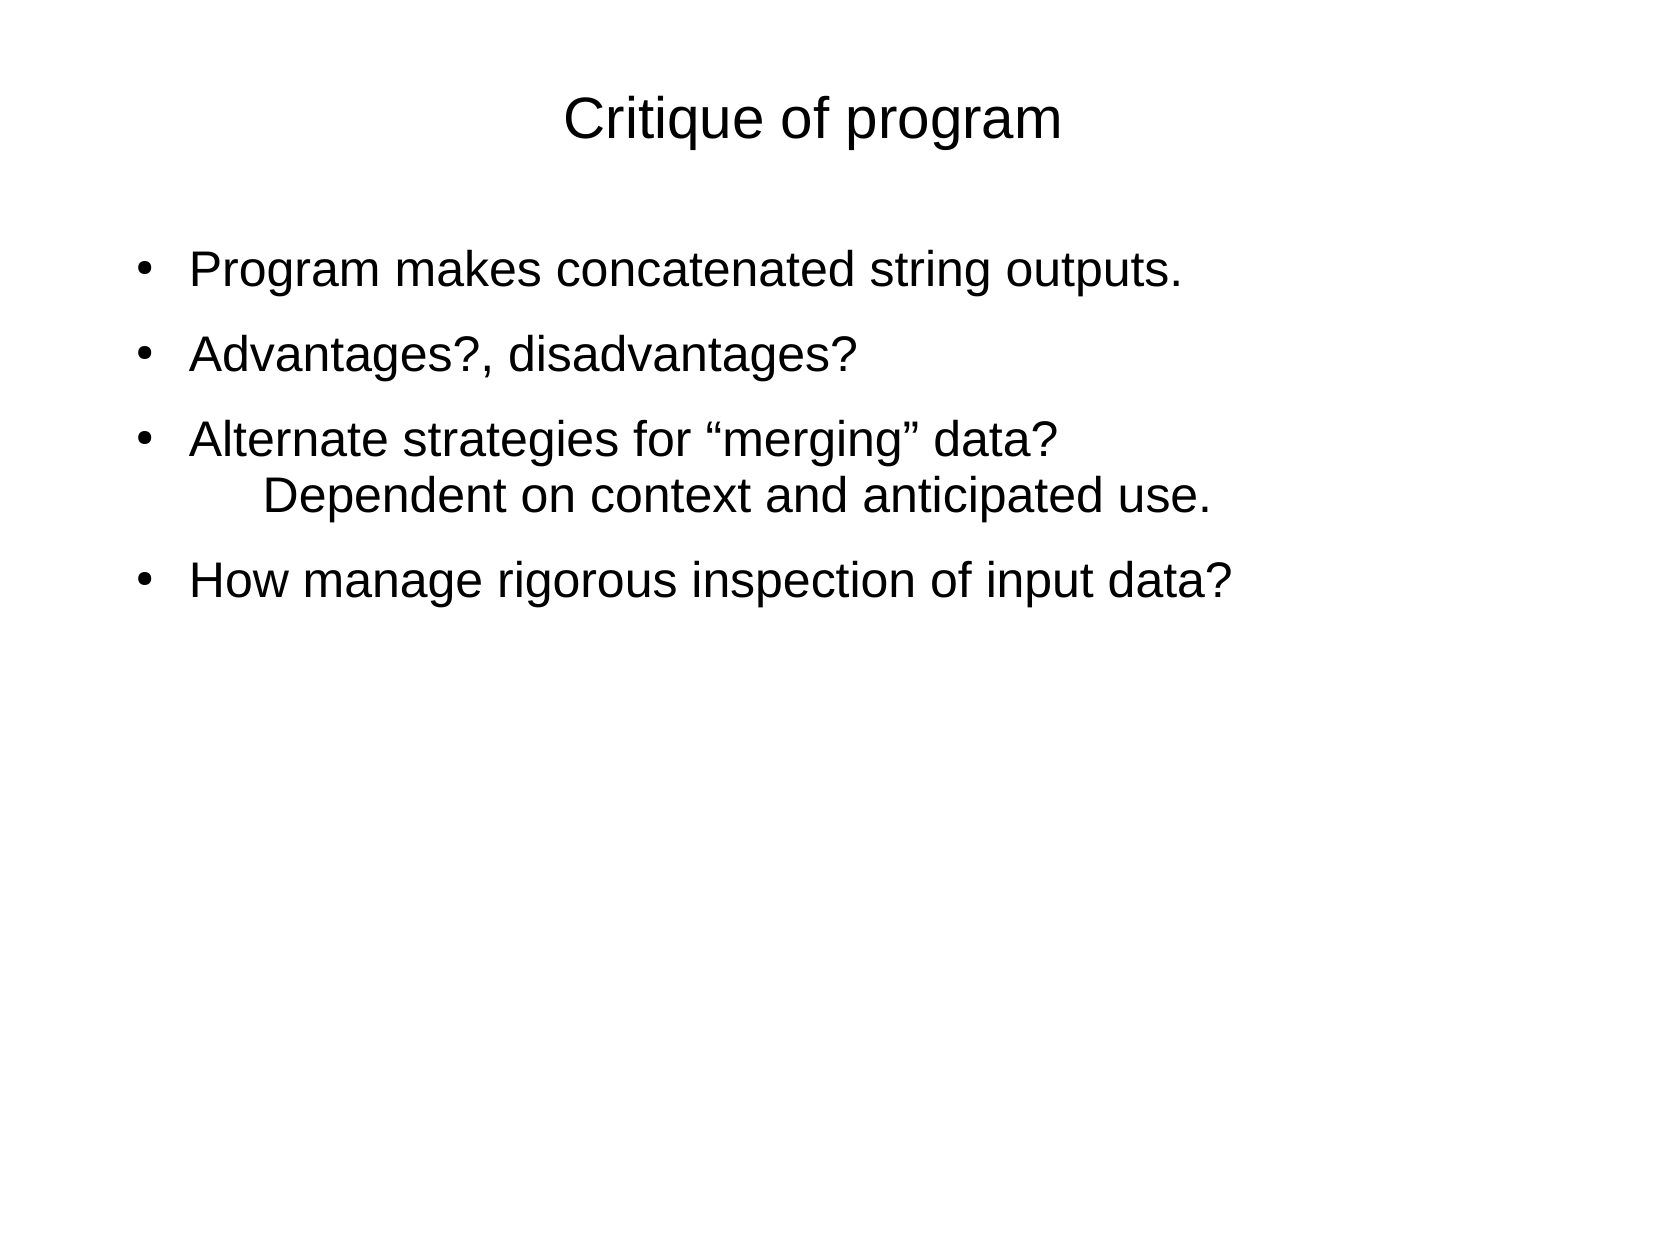

# Critique of program
Program makes concatenated string outputs.
Advantages?, disadvantages?
Alternate strategies for “merging” data?
	Dependent on context and anticipated use.
How manage rigorous inspection of input data?